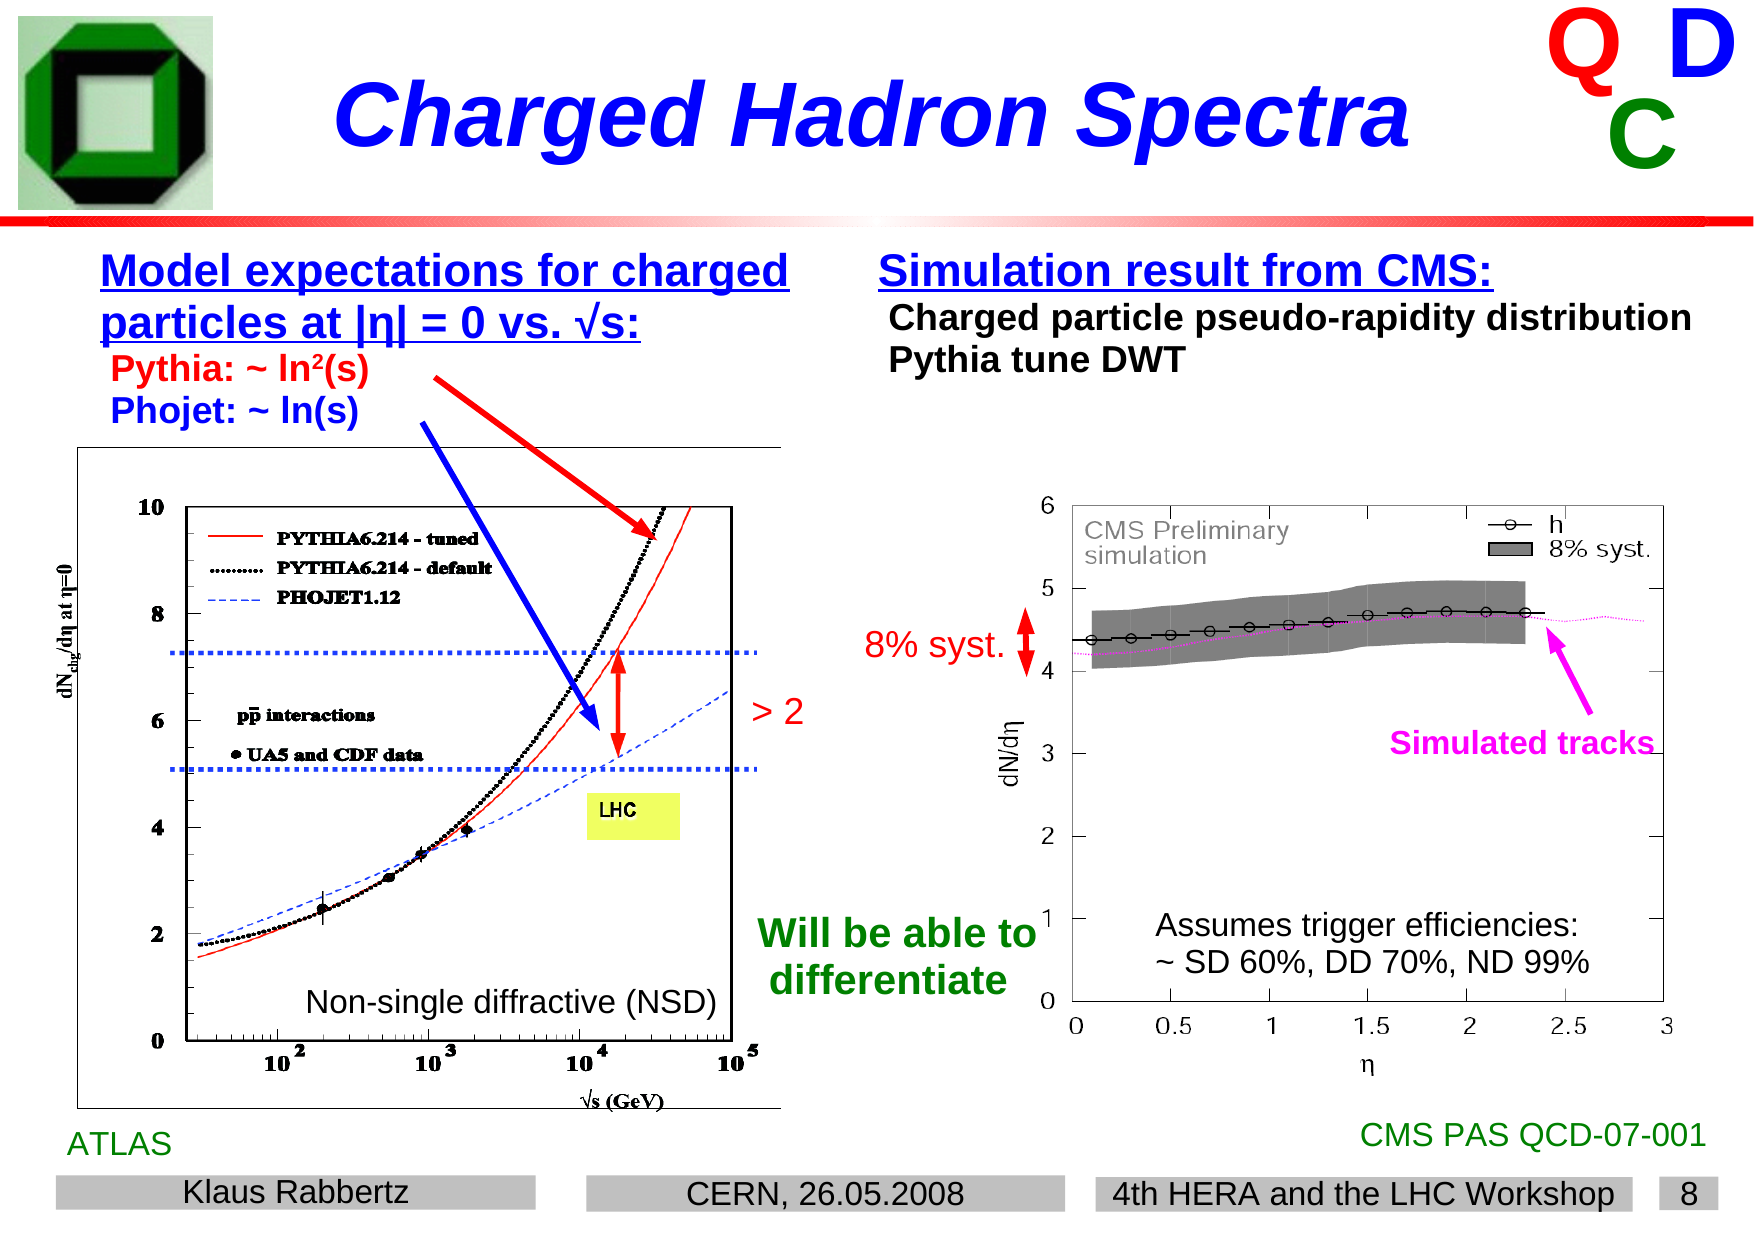

# Charged Hadron Spectra
Model expectations for charged
particles at |η| = 0 vs. √s:
 Pythia: ~ ln2(s)
 Phojet: ~ ln(s)
Simulation result from CMS:
 Charged particle pseudo-rapidity distribution
 Pythia tune DWT
8% syst.
 > 2
Simulated tracks
Assumes trigger efficiencies:
~ SD 60%, DD 70%, ND 99%
Will be able to
 differentiate
Non-single diffractive (NSD)
CMS PAS QCD-07-001
ATLAS